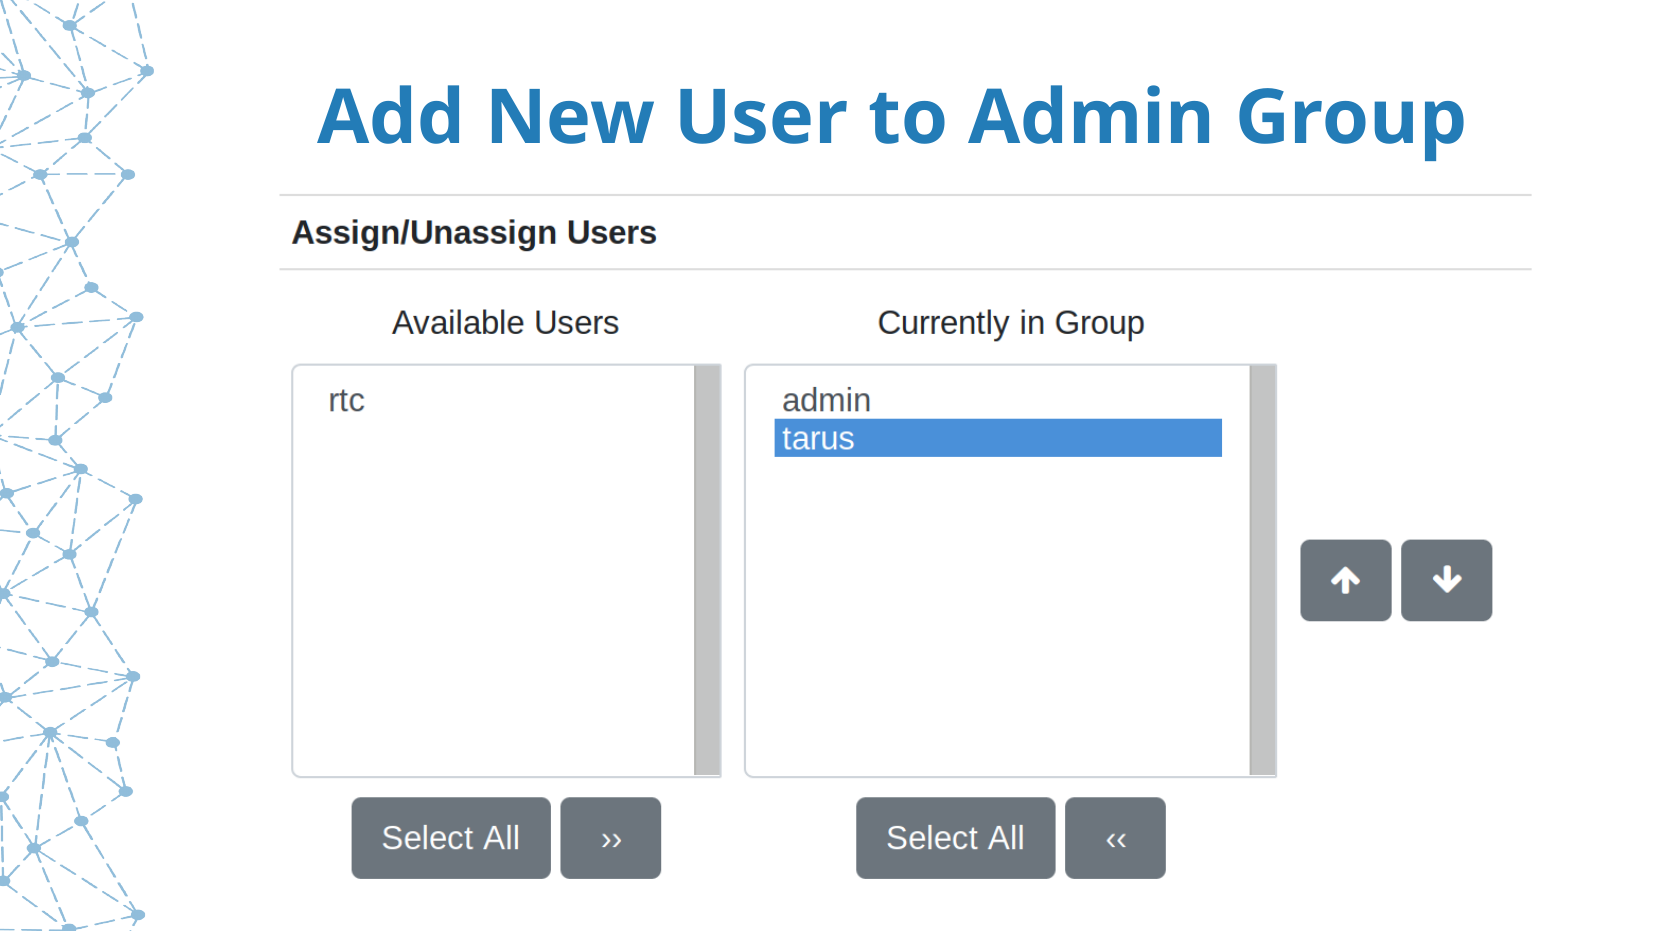

# Add New User to Admin Group